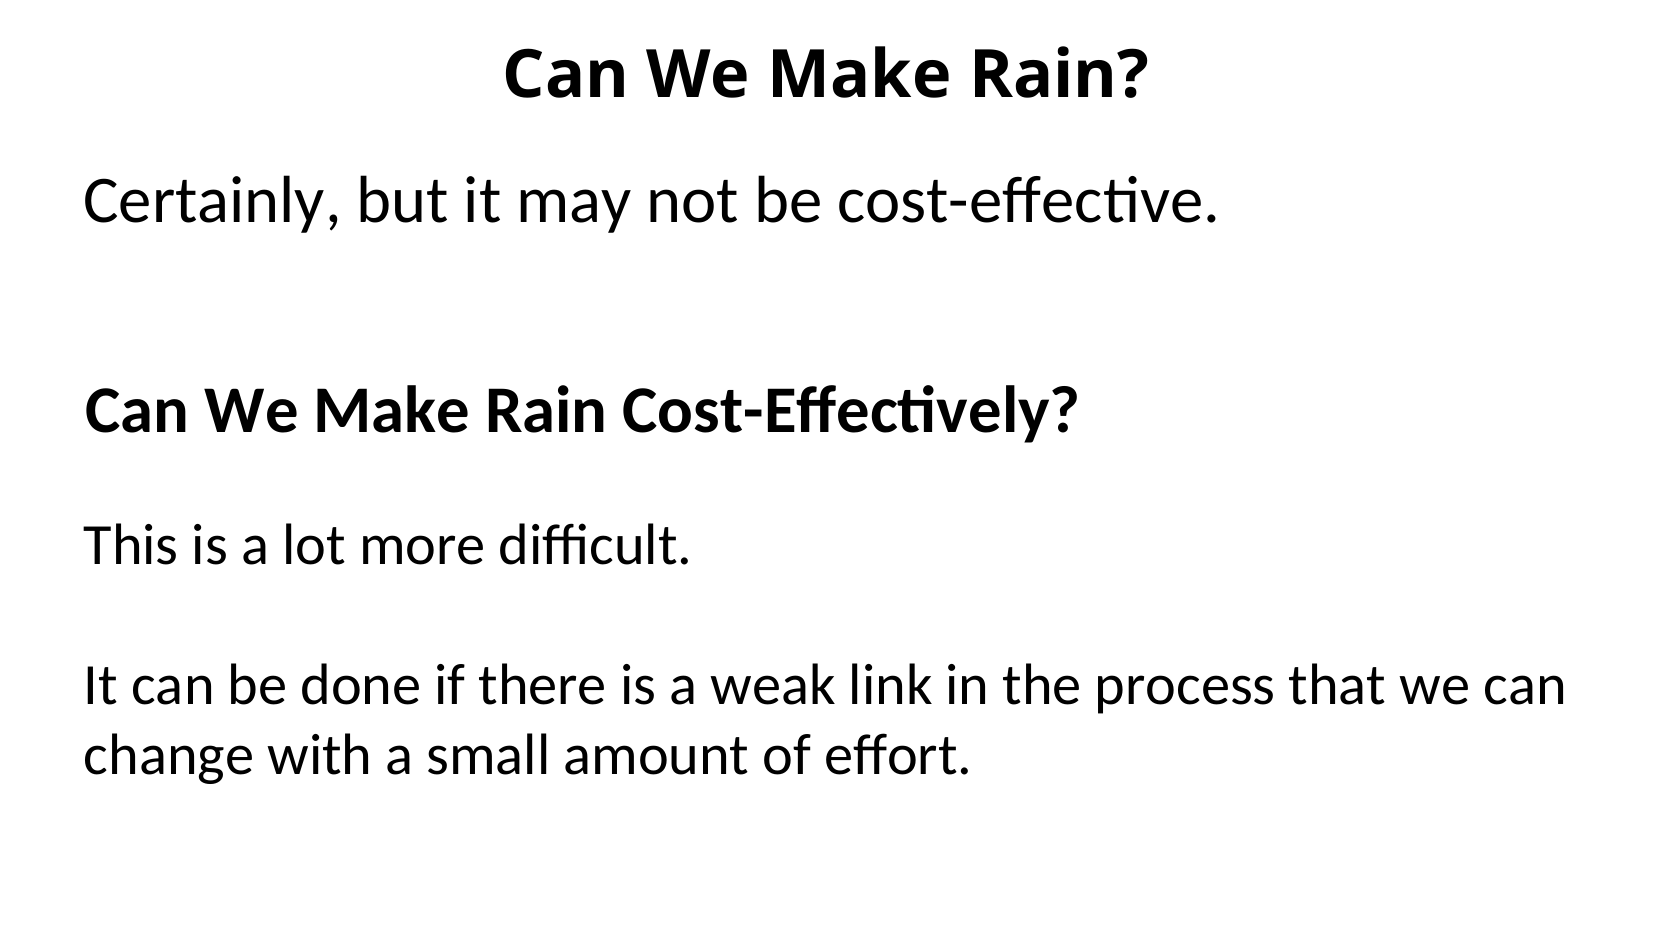

# Can We Make Rain?
Certainly, but it may not be cost-effective.
Can We Make Rain Cost-Effectively?
This is a lot more difficult.
It can be done if there is a weak link in the process that we can change with a small amount of effort.